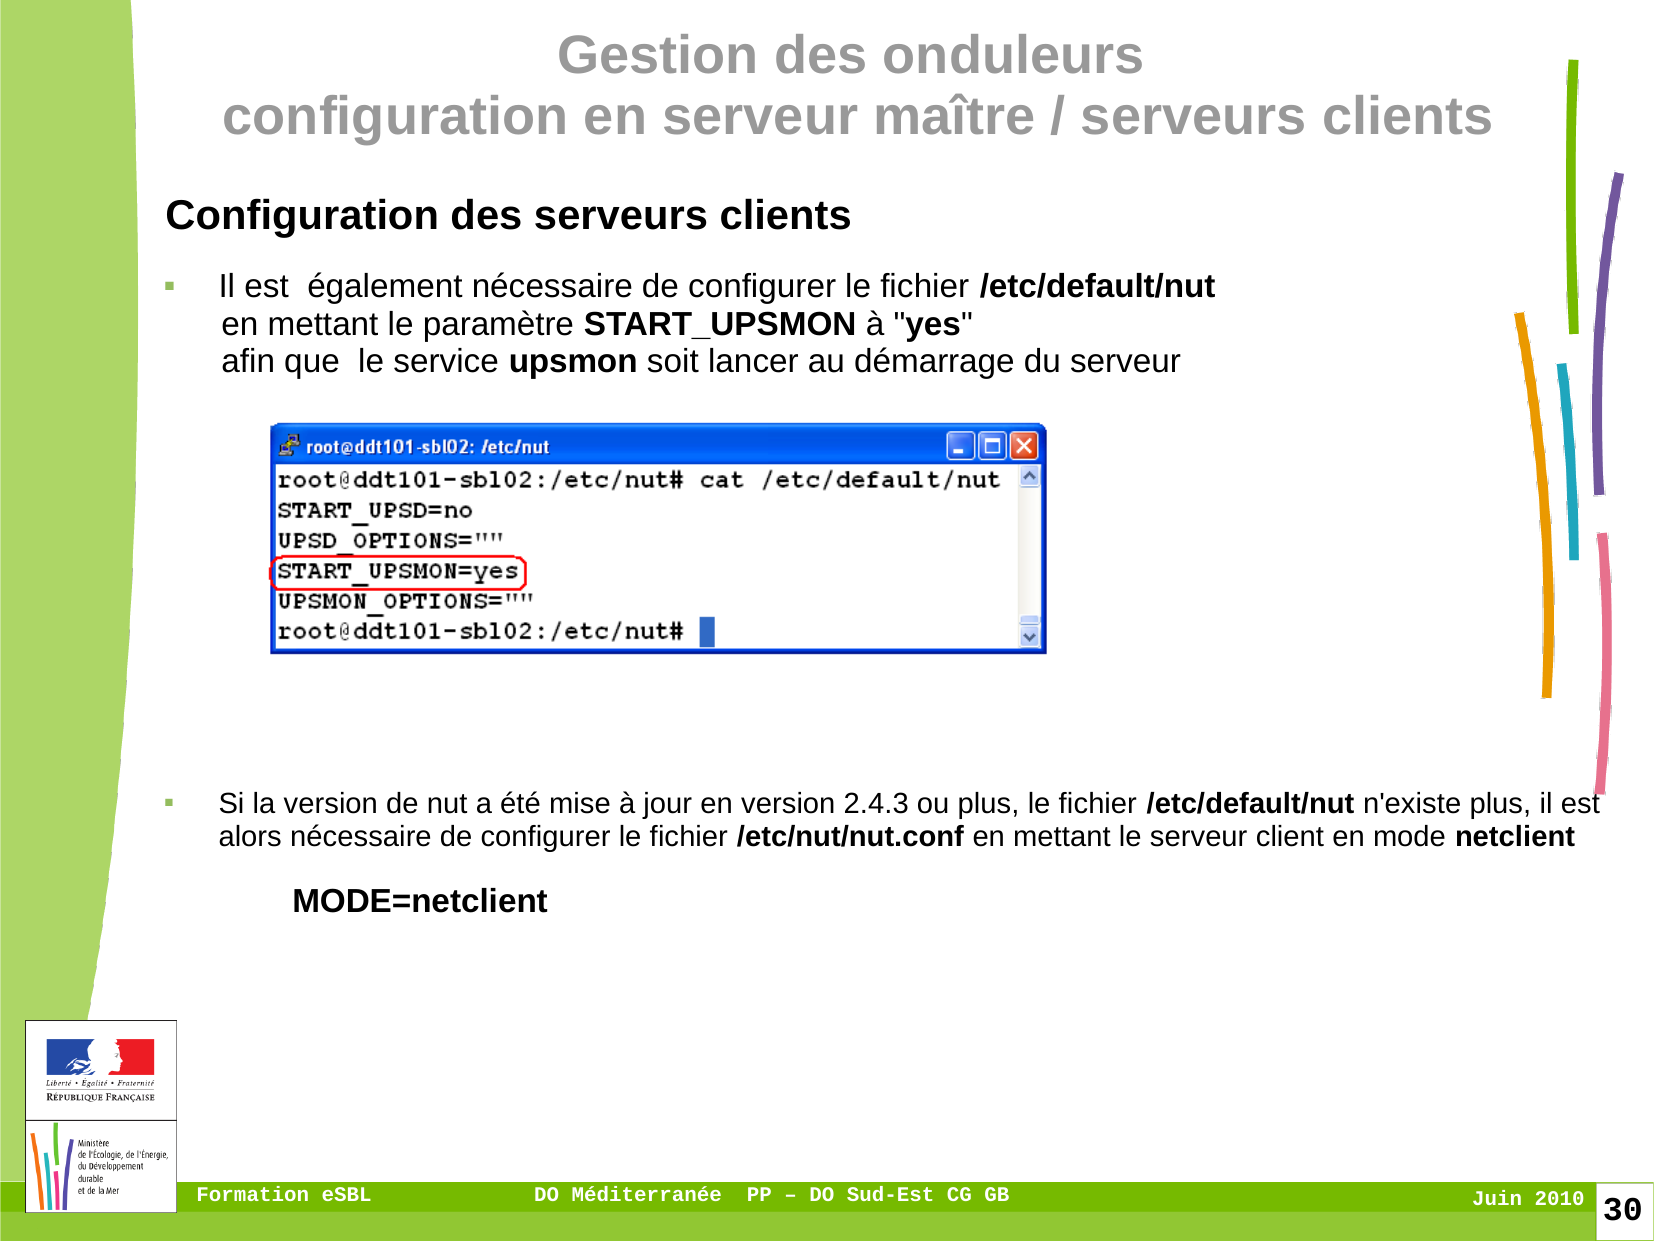

# Gestion des onduleurs configuration en serveur maître / serveurs clients
Configuration des serveurs clients
Il est également nécessaire de configurer le fichier /etc/default/nut
 	en mettant le paramètre START_UPSMON à "yes"
 	afin que le service upsmon soit lancer au démarrage du serveur
Si la version de nut a été mise à jour en version 2.4.3 ou plus, le fichier /etc/default/nut n'existe plus, il est alors nécessaire de configurer le fichier /etc/nut/nut.conf en mettant le serveur client en mode netclient
 	MODE=netclient
30